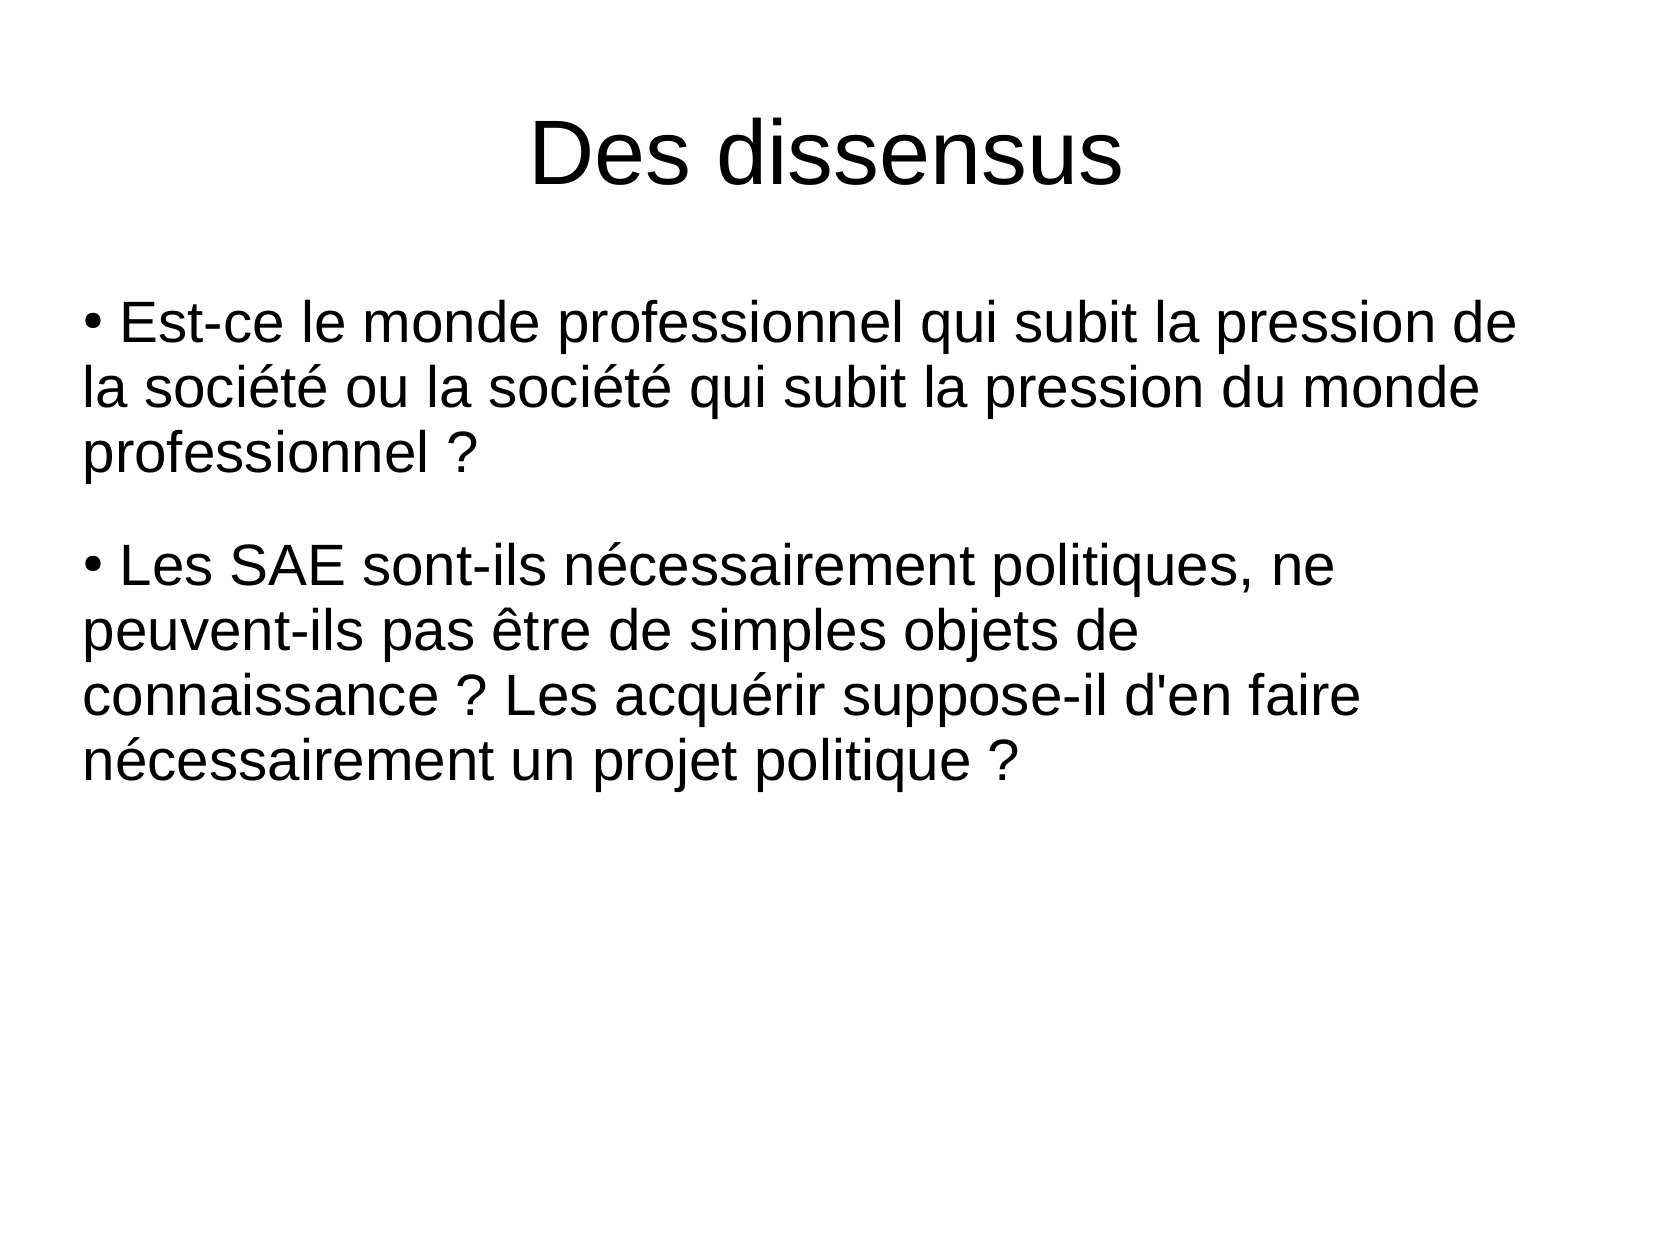

# Des dissensus
 Est-ce le monde professionnel qui subit la pression de la société ou la société qui subit la pression du monde professionnel ?
 Les SAE sont-ils nécessairement politiques, ne peuvent-ils pas être de simples objets de connaissance ? Les acquérir suppose-il d'en faire nécessairement un projet politique ?